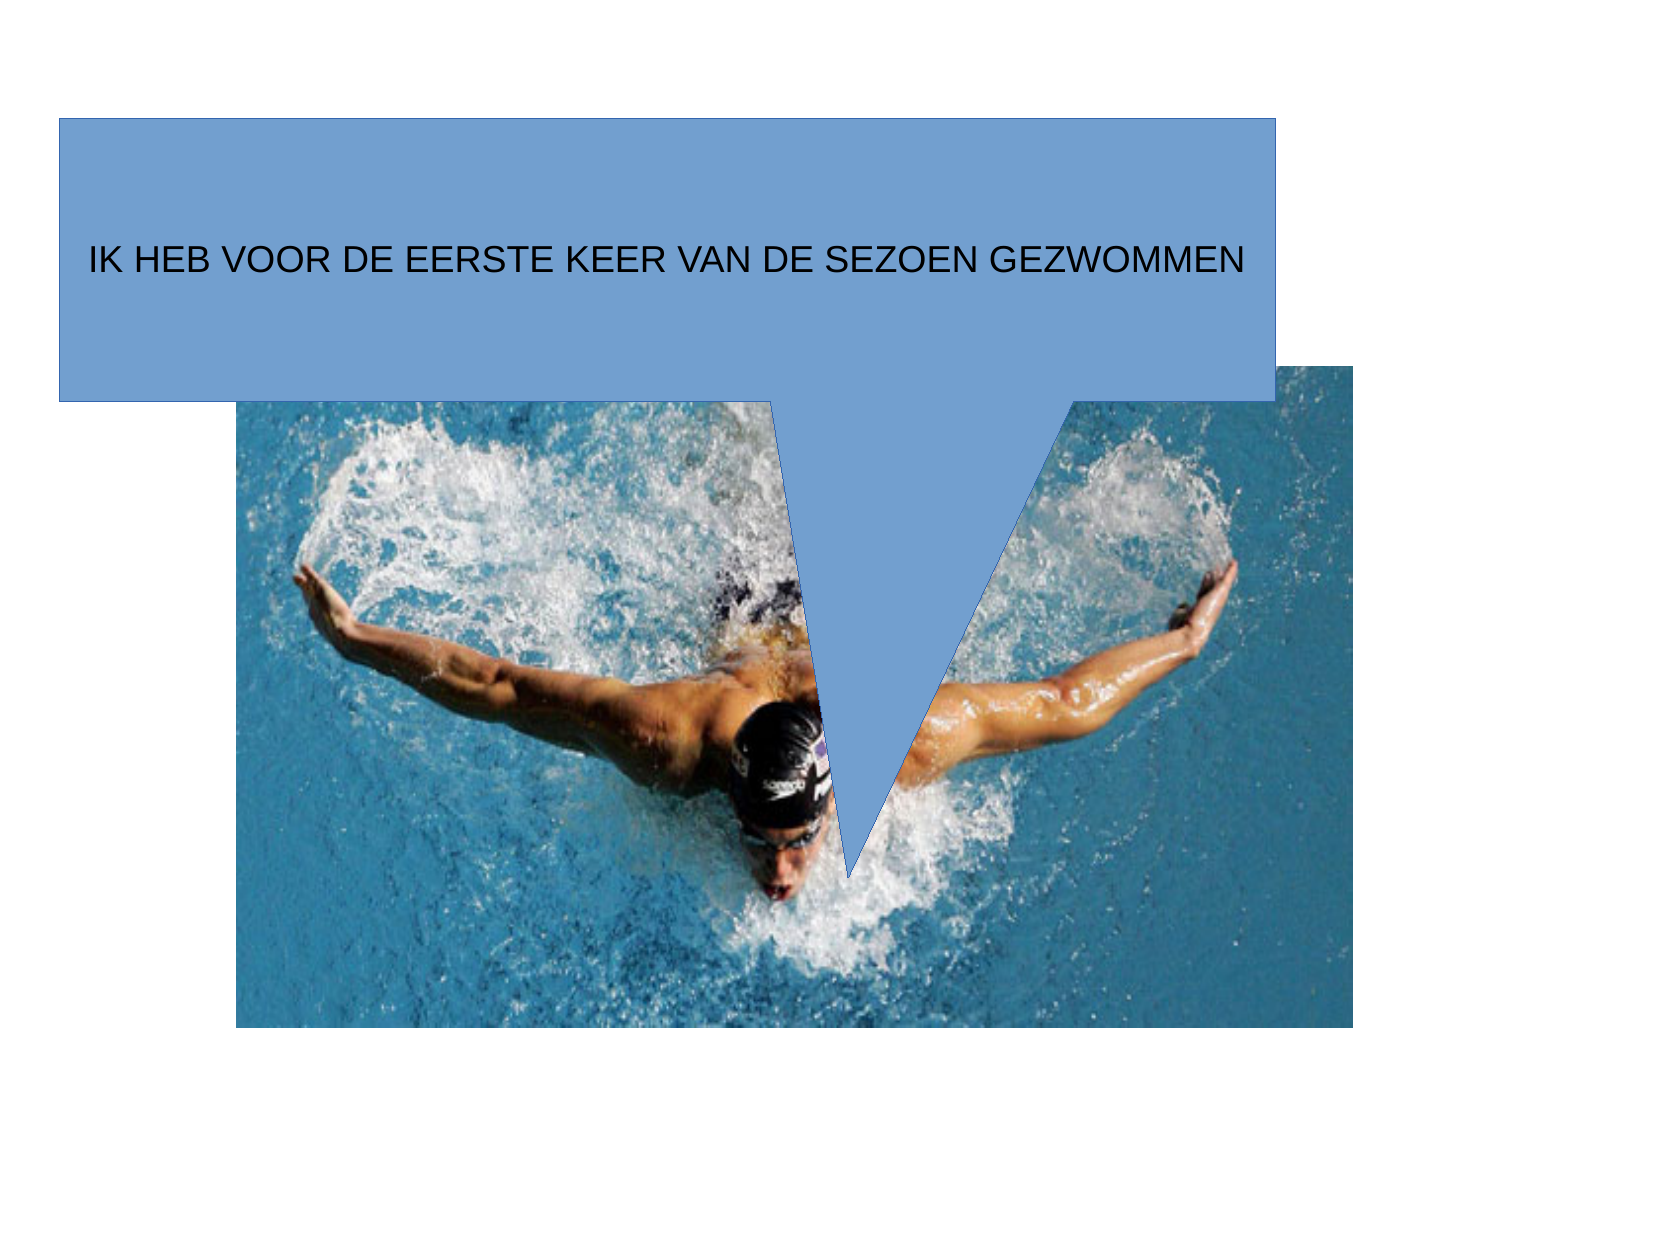

IK HEB VOOR DE EERSTE KEER VAN DE SEZOEN GEZWOMMEN